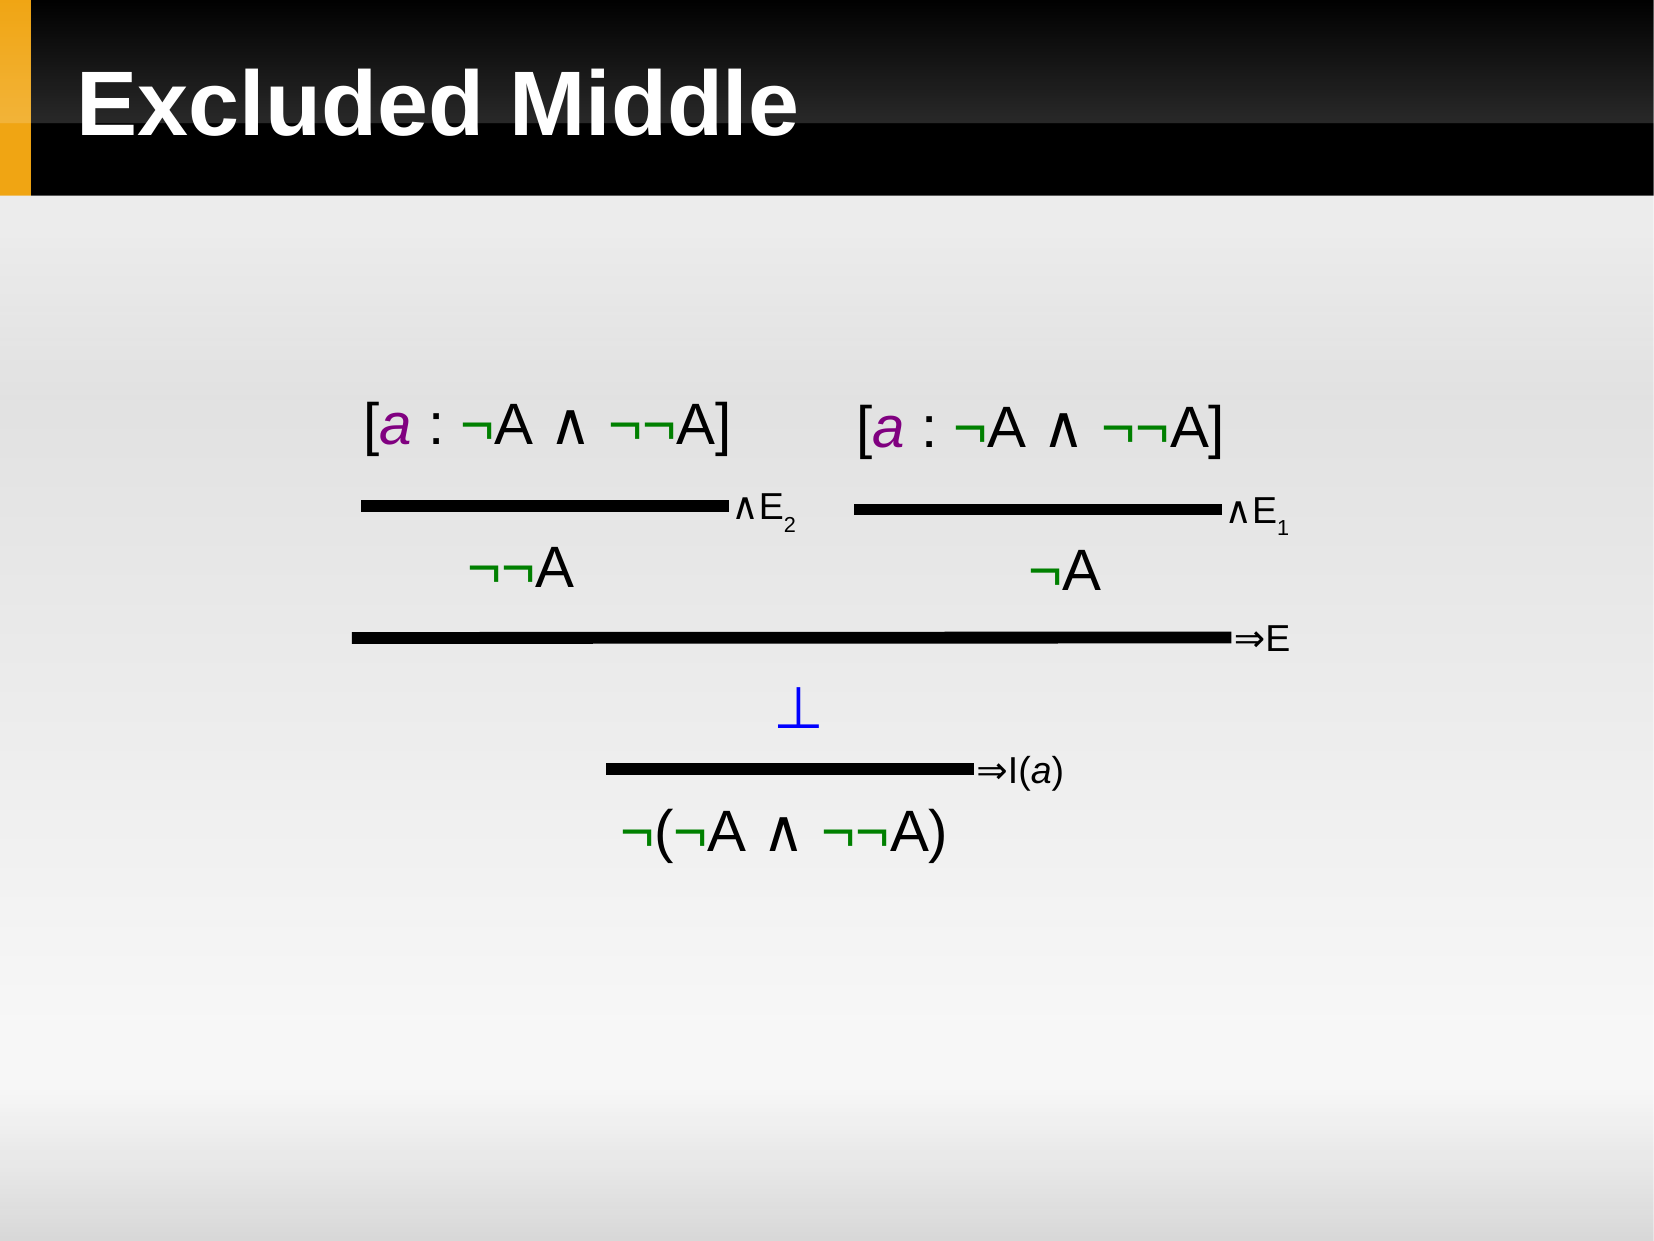

# Excluded Middle
[a : ¬A ∧ ¬¬A]
[a : ¬A ∧ ¬¬A]
∧E2
∧E1
¬¬A
¬A
⇒E
⊥
⇒I(a)
¬(¬A ∧ ¬¬A)